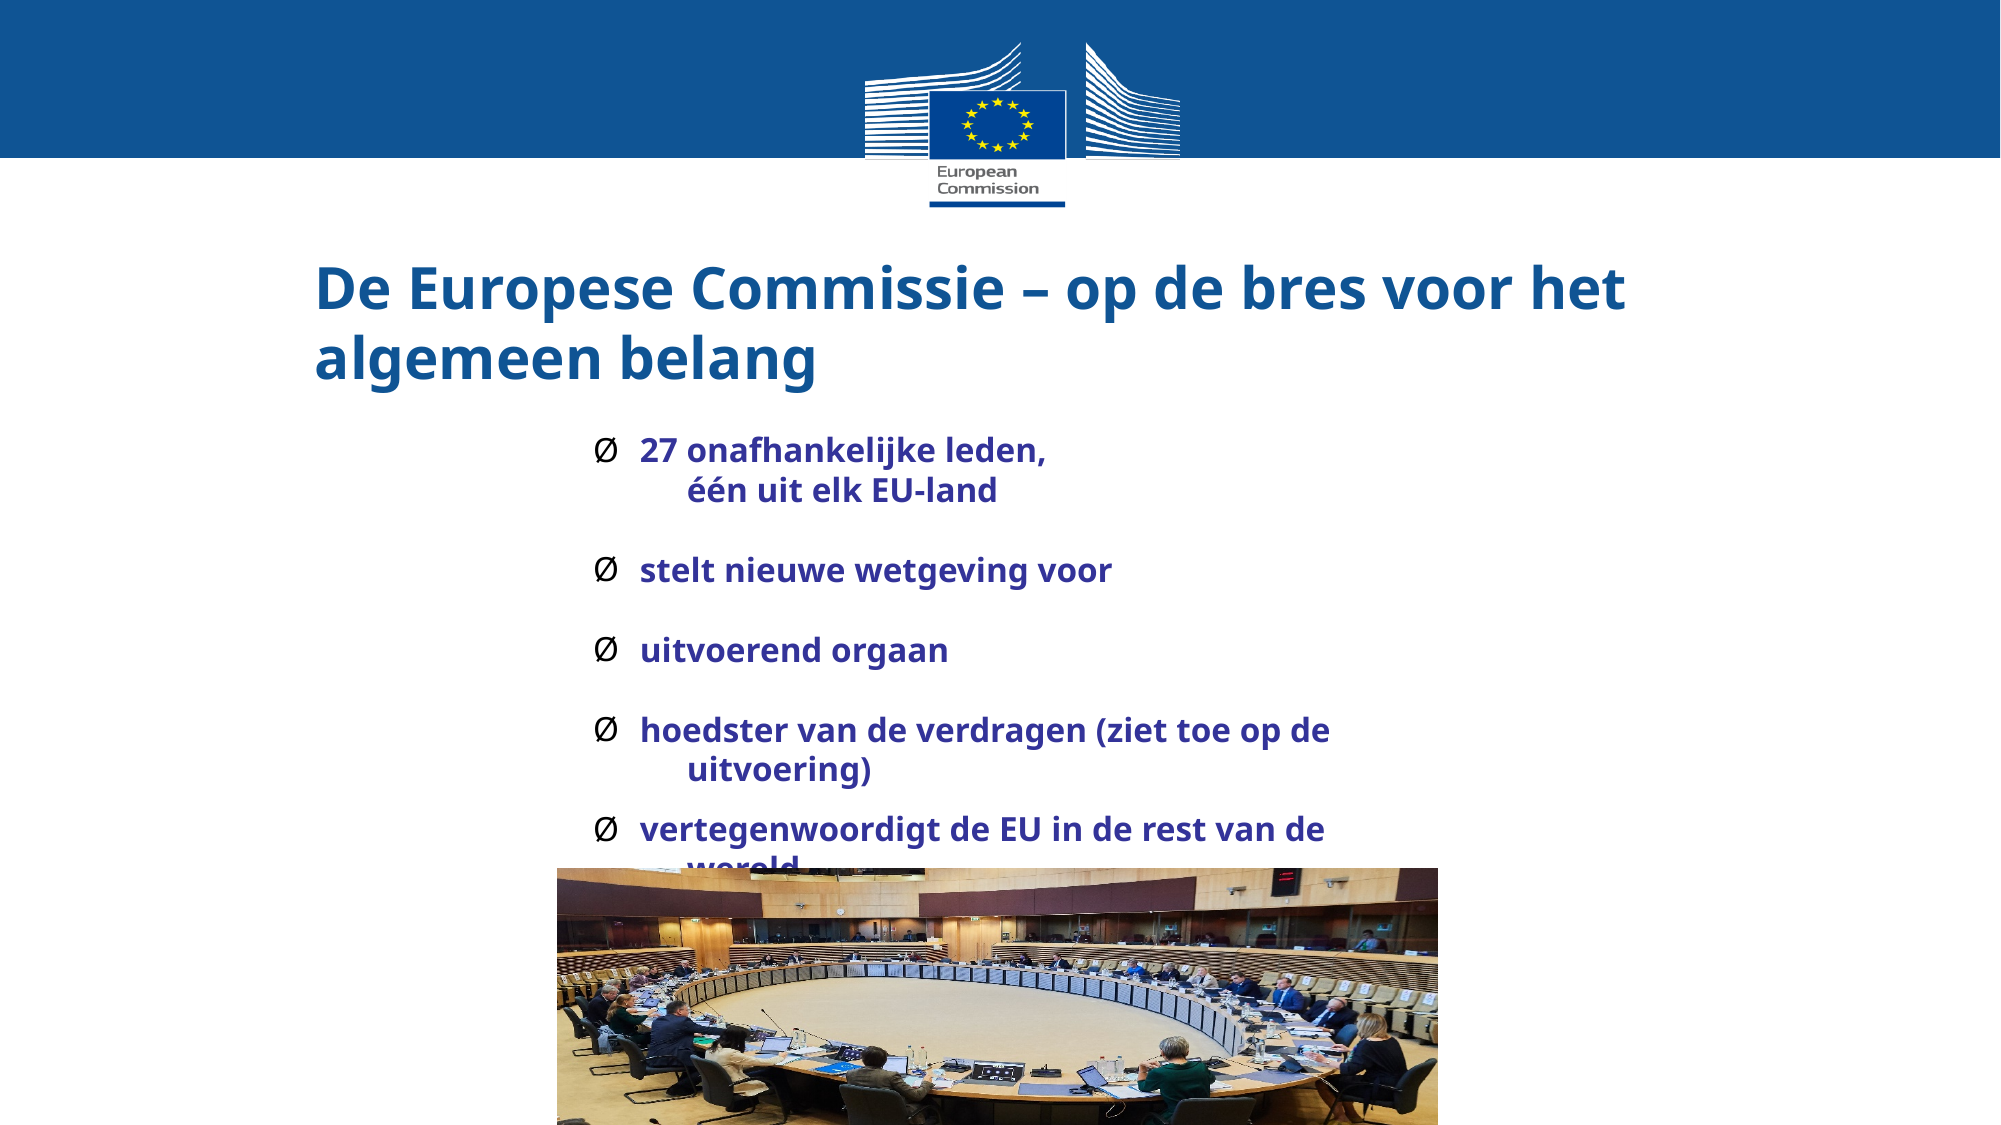

# De Europese Commissie – op de bres voor het algemeen belang
27 onafhankelijke leden,
één uit elk EU-land
stelt nieuwe wetgeving voor
uitvoerend orgaan
hoedster van de verdragen (ziet toe op de uitvoering)
vertegenwoordigt de EU in de rest van de wereld